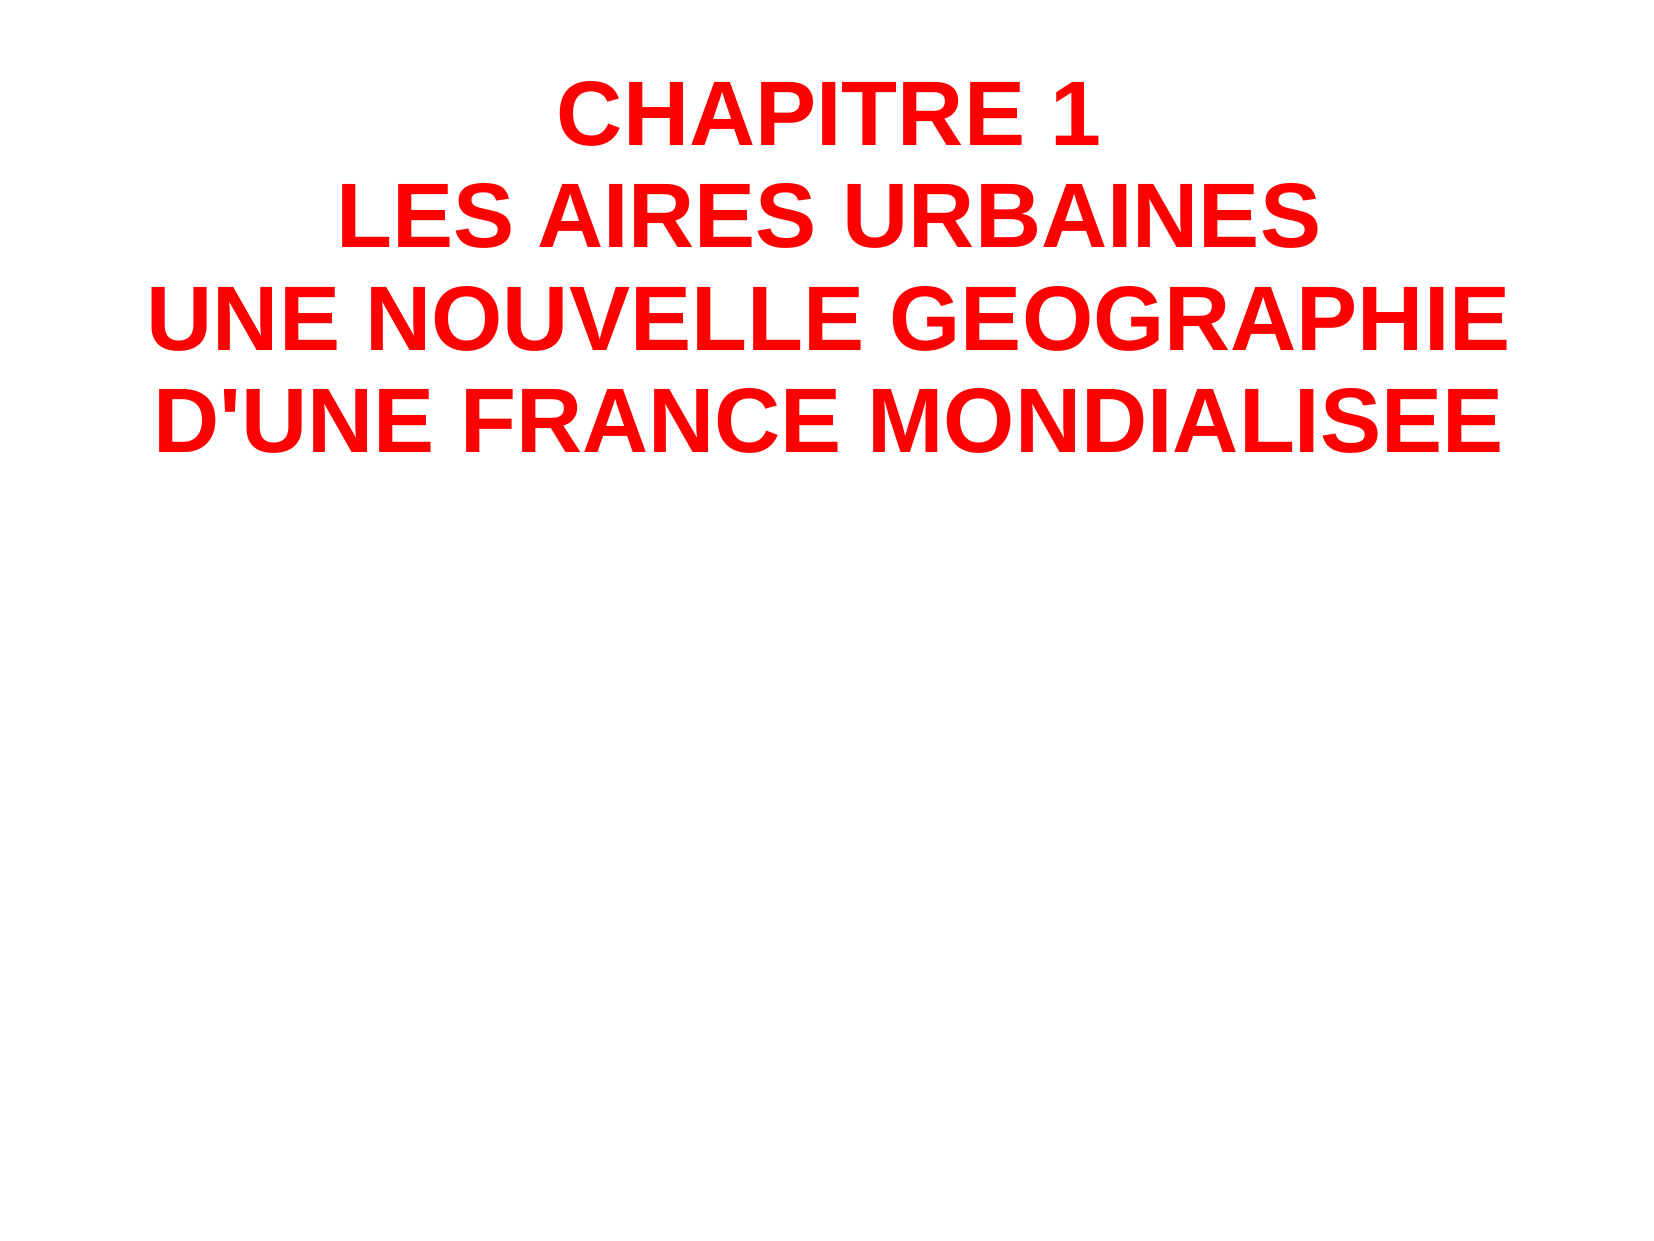

# CHAPITRE 1 LES AIRES URBAINES UNE NOUVELLE GEOGRAPHIE D'UNE FRANCE MONDIALISEE